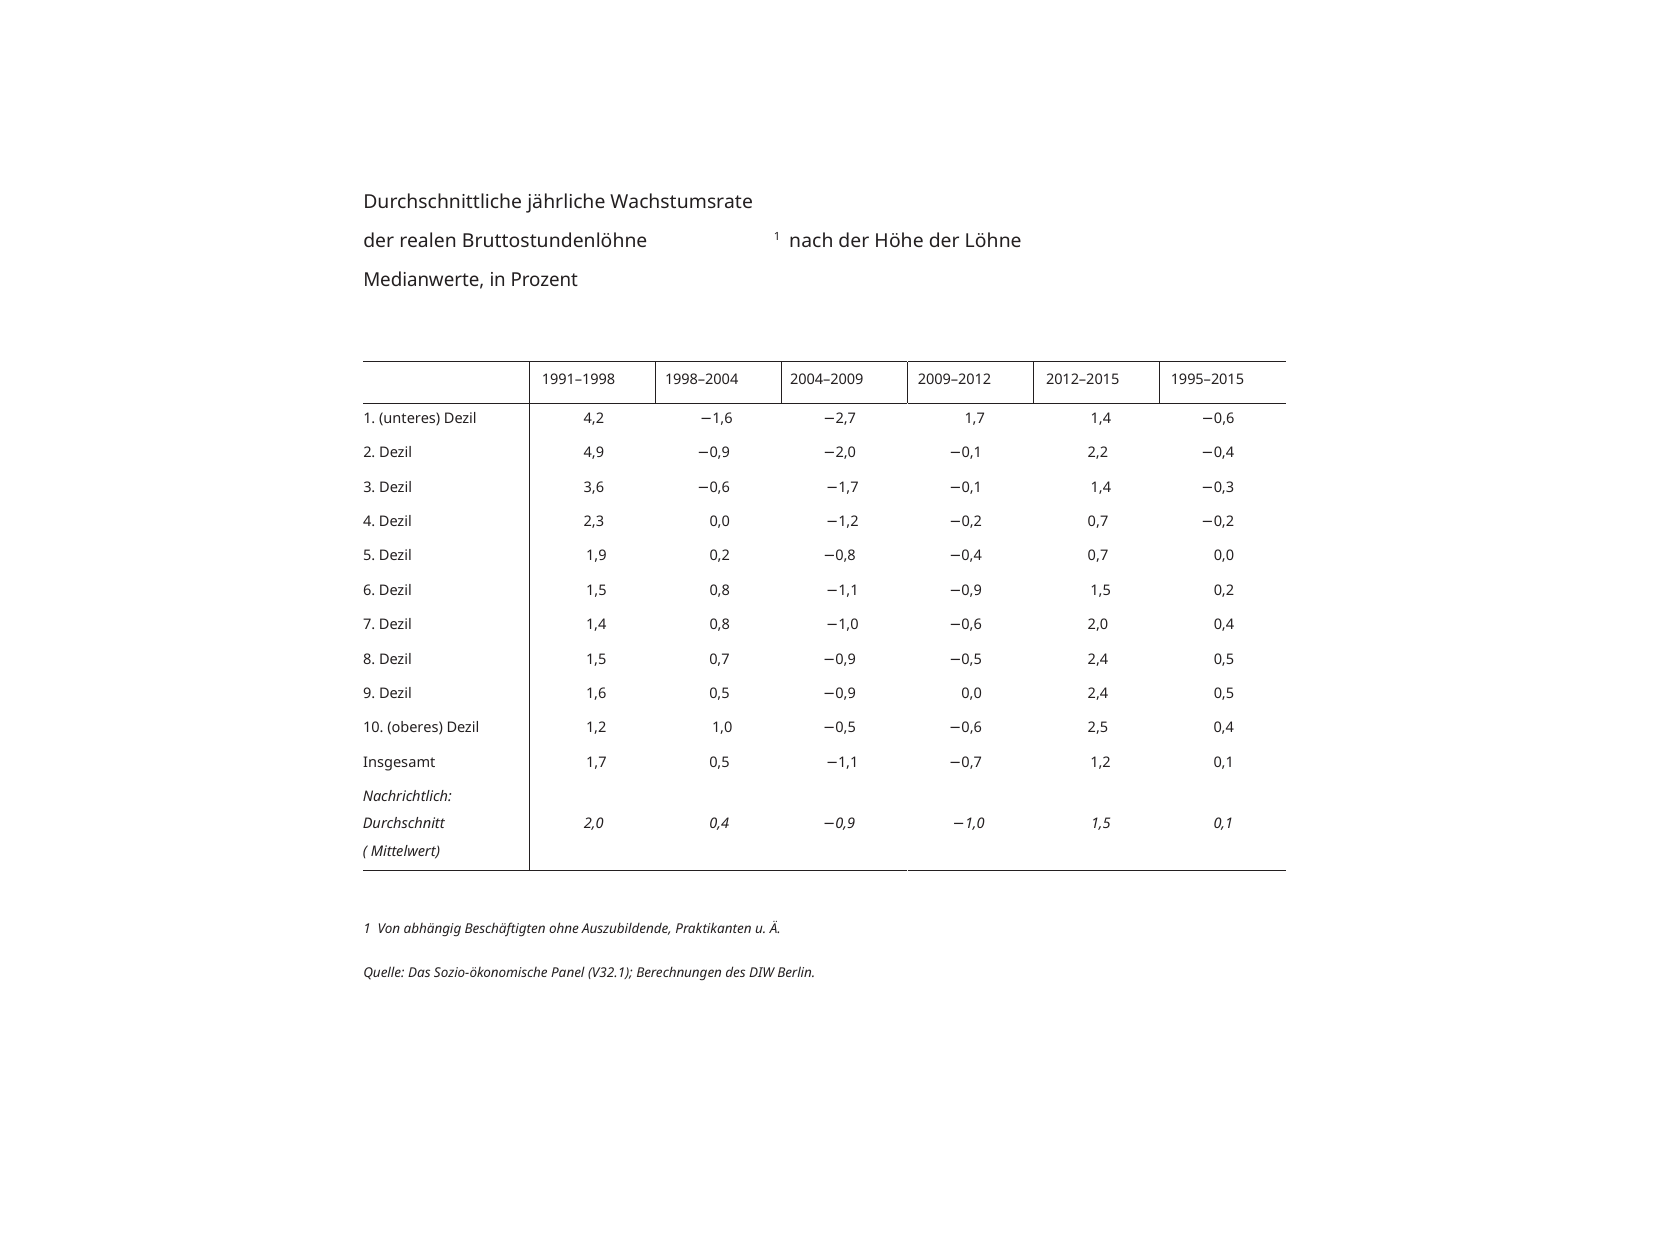

Durchschnittliche jährliche Wachstumsrate
der realen Bruttostundenlöhne
 nach der Höhe der Löhne
1
Medianwerte, in Prozent
1991–1998
1998–2004
2004–2009
2009–2012
2012–2015
1995–2015
1. (unteres) Dezil
4,2
−1,6
−2,7
1,7
1,4
−0,6
2. Dezil
4,9
−0,9
−2,0
−0,1
2,2
−0,4
3. Dezil
3,6
−0,6
−1,7
−0,1
1,4
−0,3
4. Dezil
2,3
0,0
−1,2
−0,2
0,7
−0,2
5. Dezil
1,9
0,2
−0,8
−0,4
0,7
0,0
6. Dezil
1,5
0,8
−1,1
−0,9
1,5
0,2
7. Dezil
1,4
0,8
−1,0
−0,6
2,0
0,4
8. Dezil
1,5
0,7
−0,9
−0,5
2,4
0,5
9. Dezil
1,6
0,5
−0,9
0,0
2,4
0,5
10. (oberes) Dezil
1,2
1,0
−0,5
−0,6
2,5
0,4
Insgesamt
1,7
0,5
−1,1
−0,7
1,2
0,1
Nachrichtlich:
Durchschnitt
2,0
0,4
−0,9
−1,0
1,5
0,1
( Mittelwert)
1 Von abhängig Beschäftigten ohne Auszubildende, Praktikanten u. Ä.
Quelle: Das Sozio-ökonomische Panel (V32.1); Berechnungen des DIW Berlin.